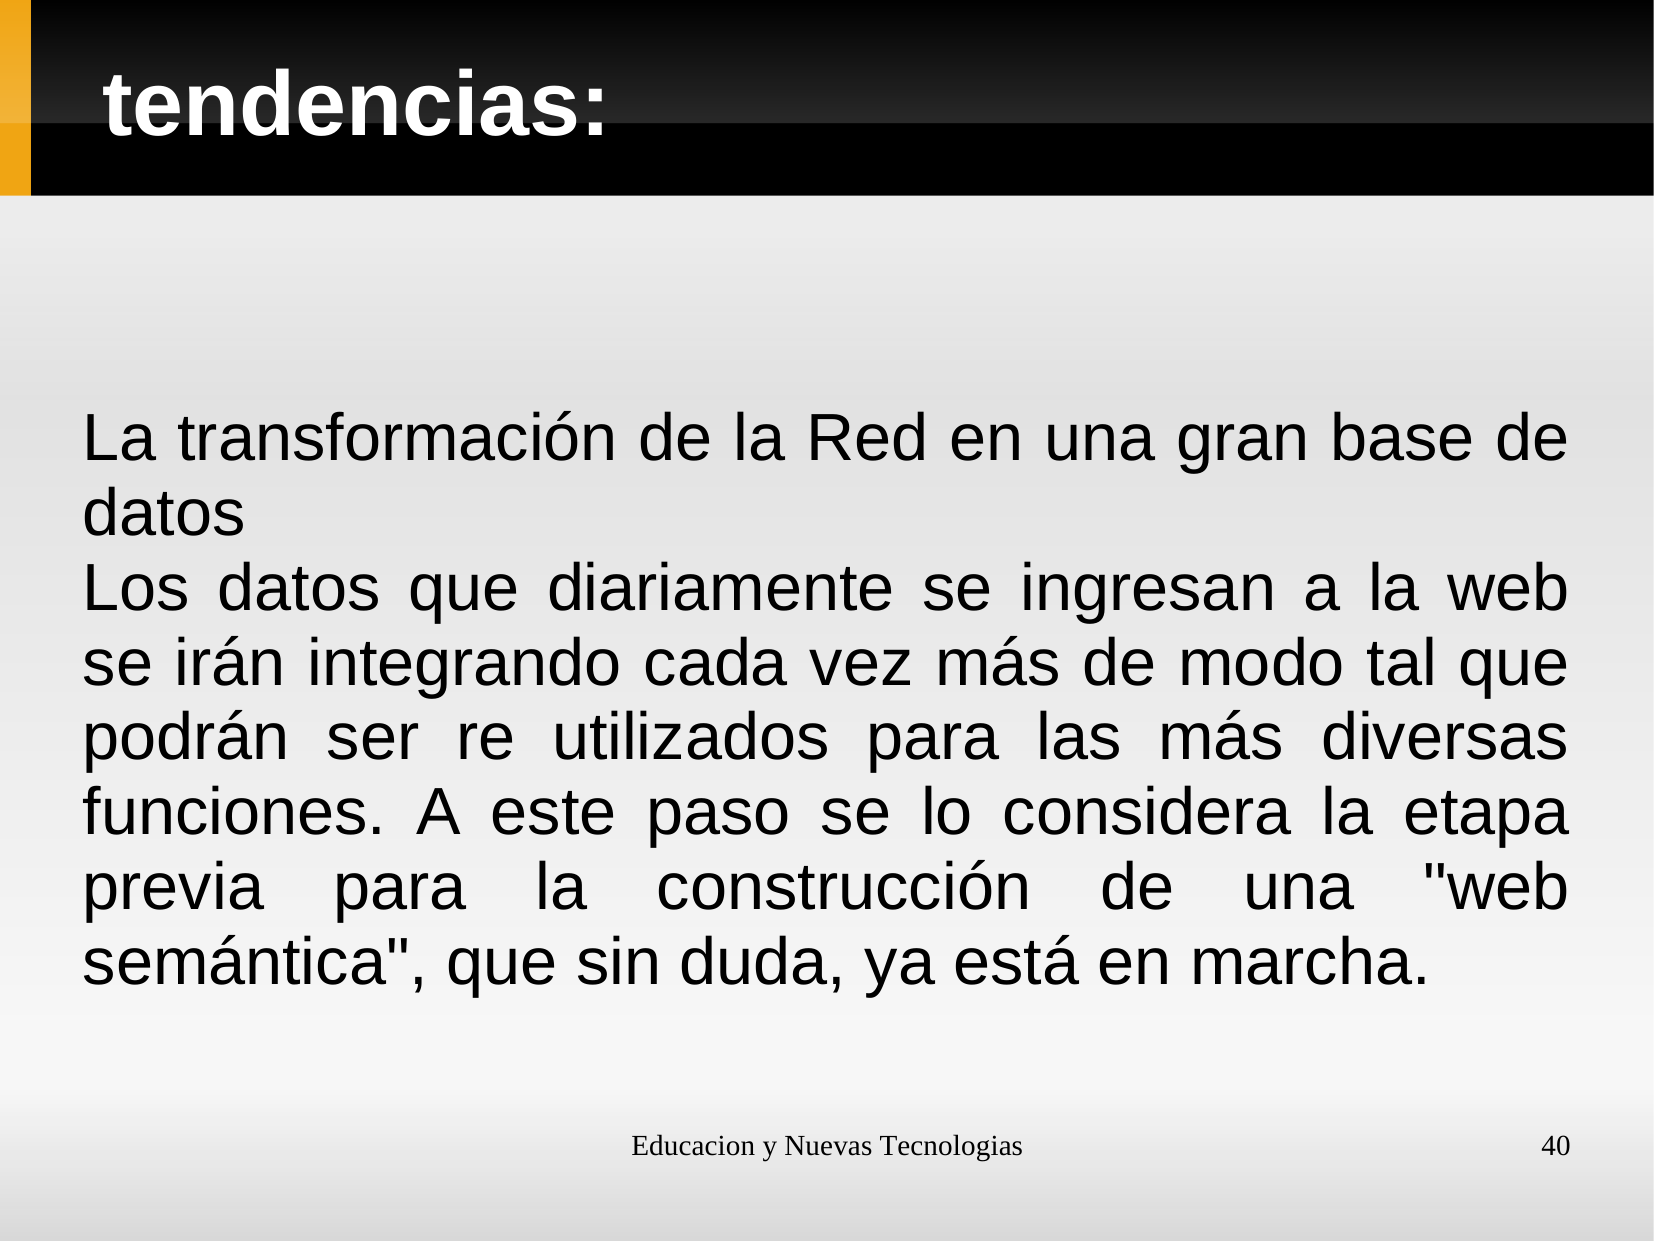

# tendencias:
La transformación de la Red en una gran base de datos
Los datos que diariamente se ingresan a la web se irán integrando cada vez más de modo tal que podrán ser re utilizados para las más diversas funciones. A este paso se lo considera la etapa previa para la construcción de una "web semántica", que sin duda, ya está en marcha.
Educacion y Nuevas Tecnologias
40